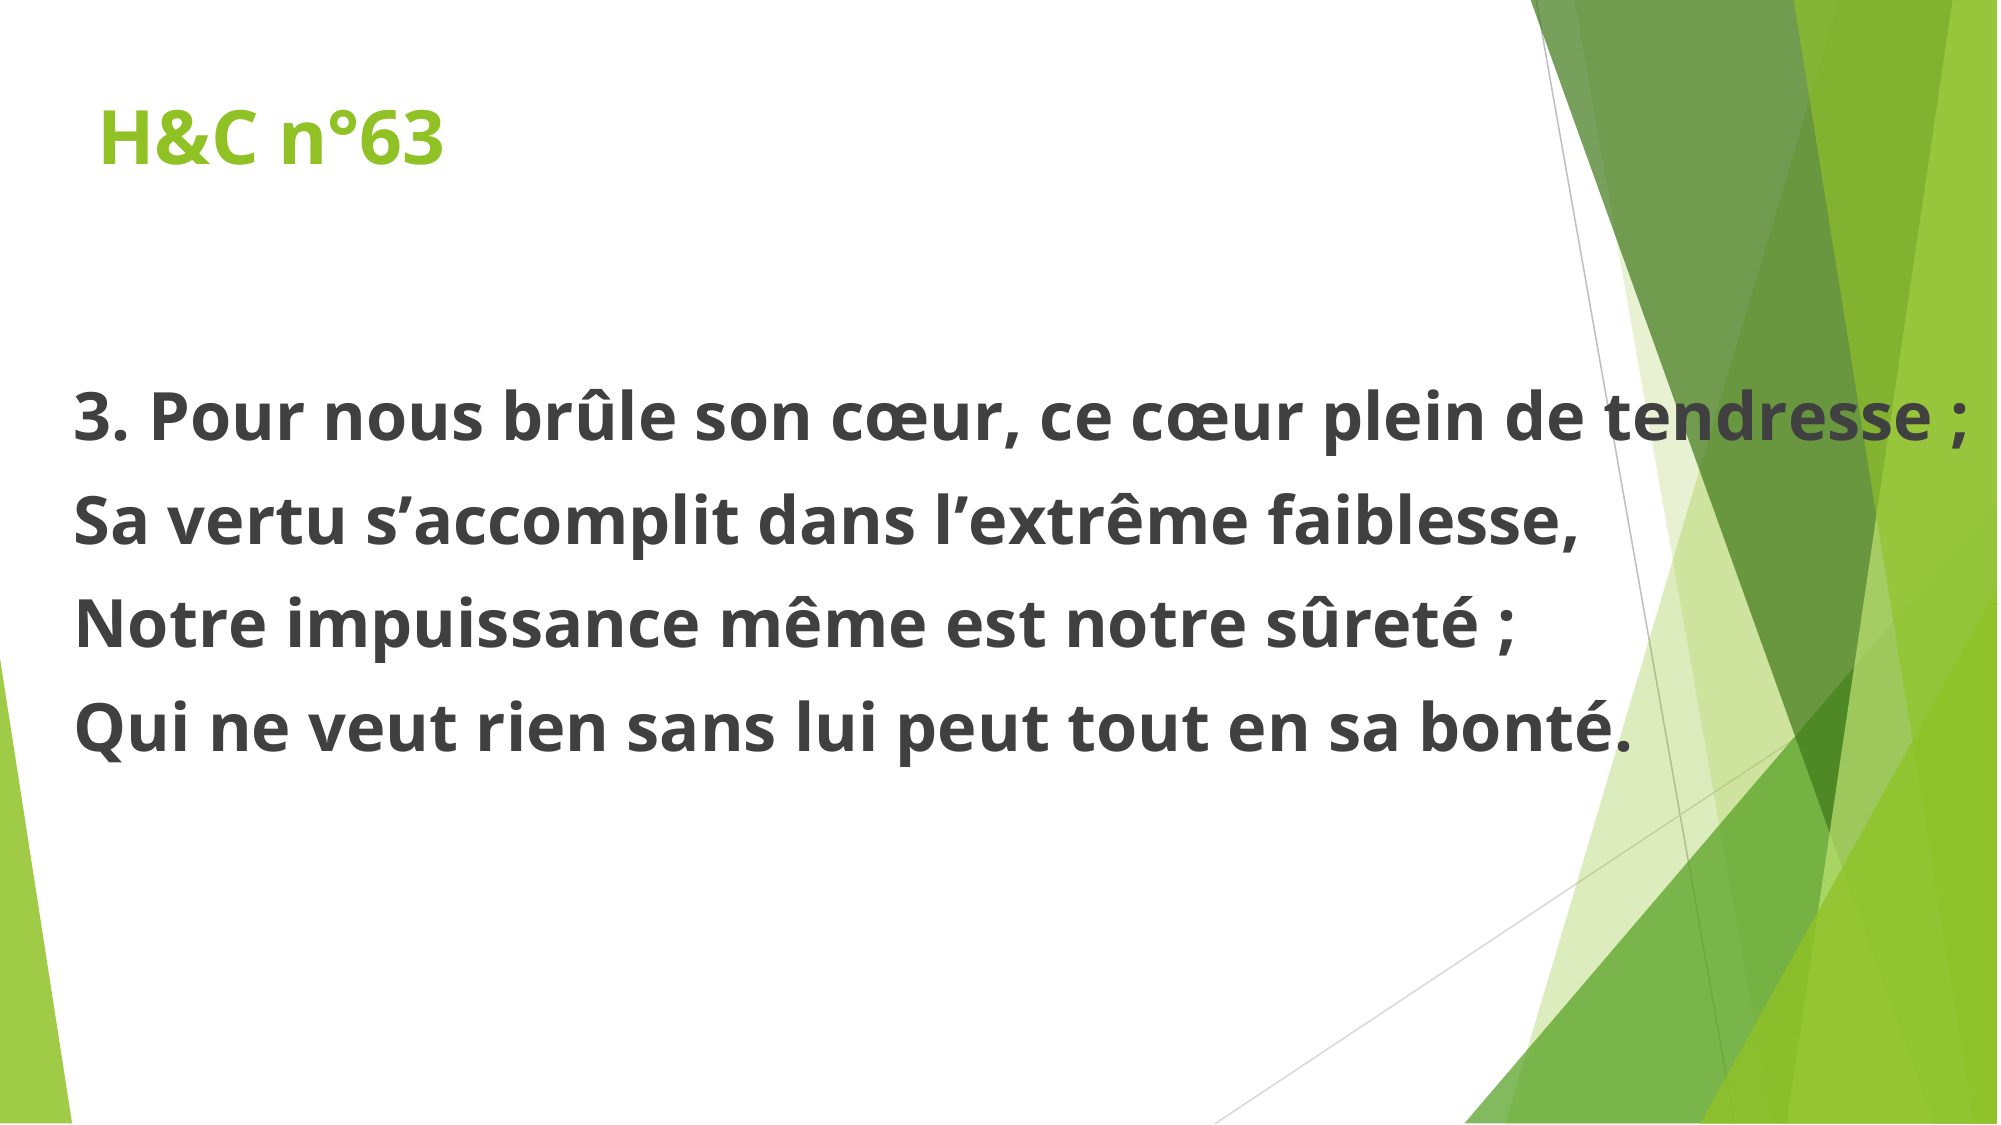

H&C n°63
3. Pour nous brûle son cœur, ce cœur plein de tendresse ;
Sa vertu s’accomplit dans l’extrême faiblesse,
Notre impuissance même est notre sûreté ;
Qui ne veut rien sans lui peut tout en sa bonté.